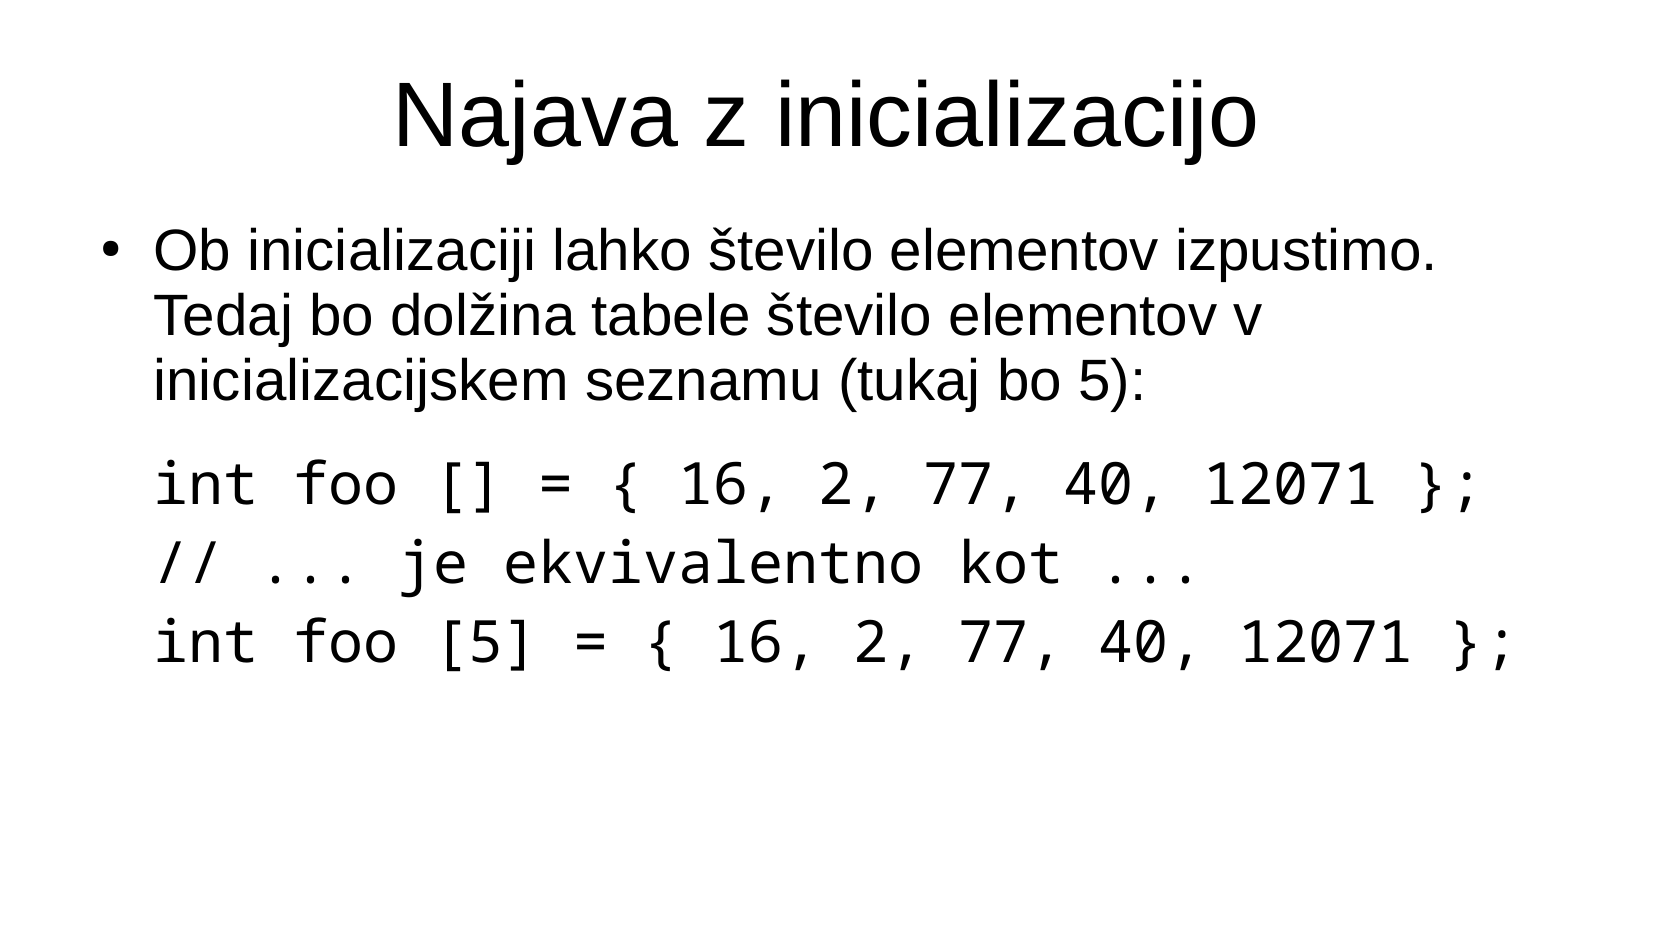

# Najava z inicializacijo
Ob inicializaciji lahko število elementov izpustimo. Tedaj bo dolžina tabele število elementov v inicializacijskem seznamu (tukaj bo 5):
int foo [] = { 16, 2, 77, 40, 12071 };
// ... je ekvivalentno kot ...
int foo [5] = { 16, 2, 77, 40, 12071 };